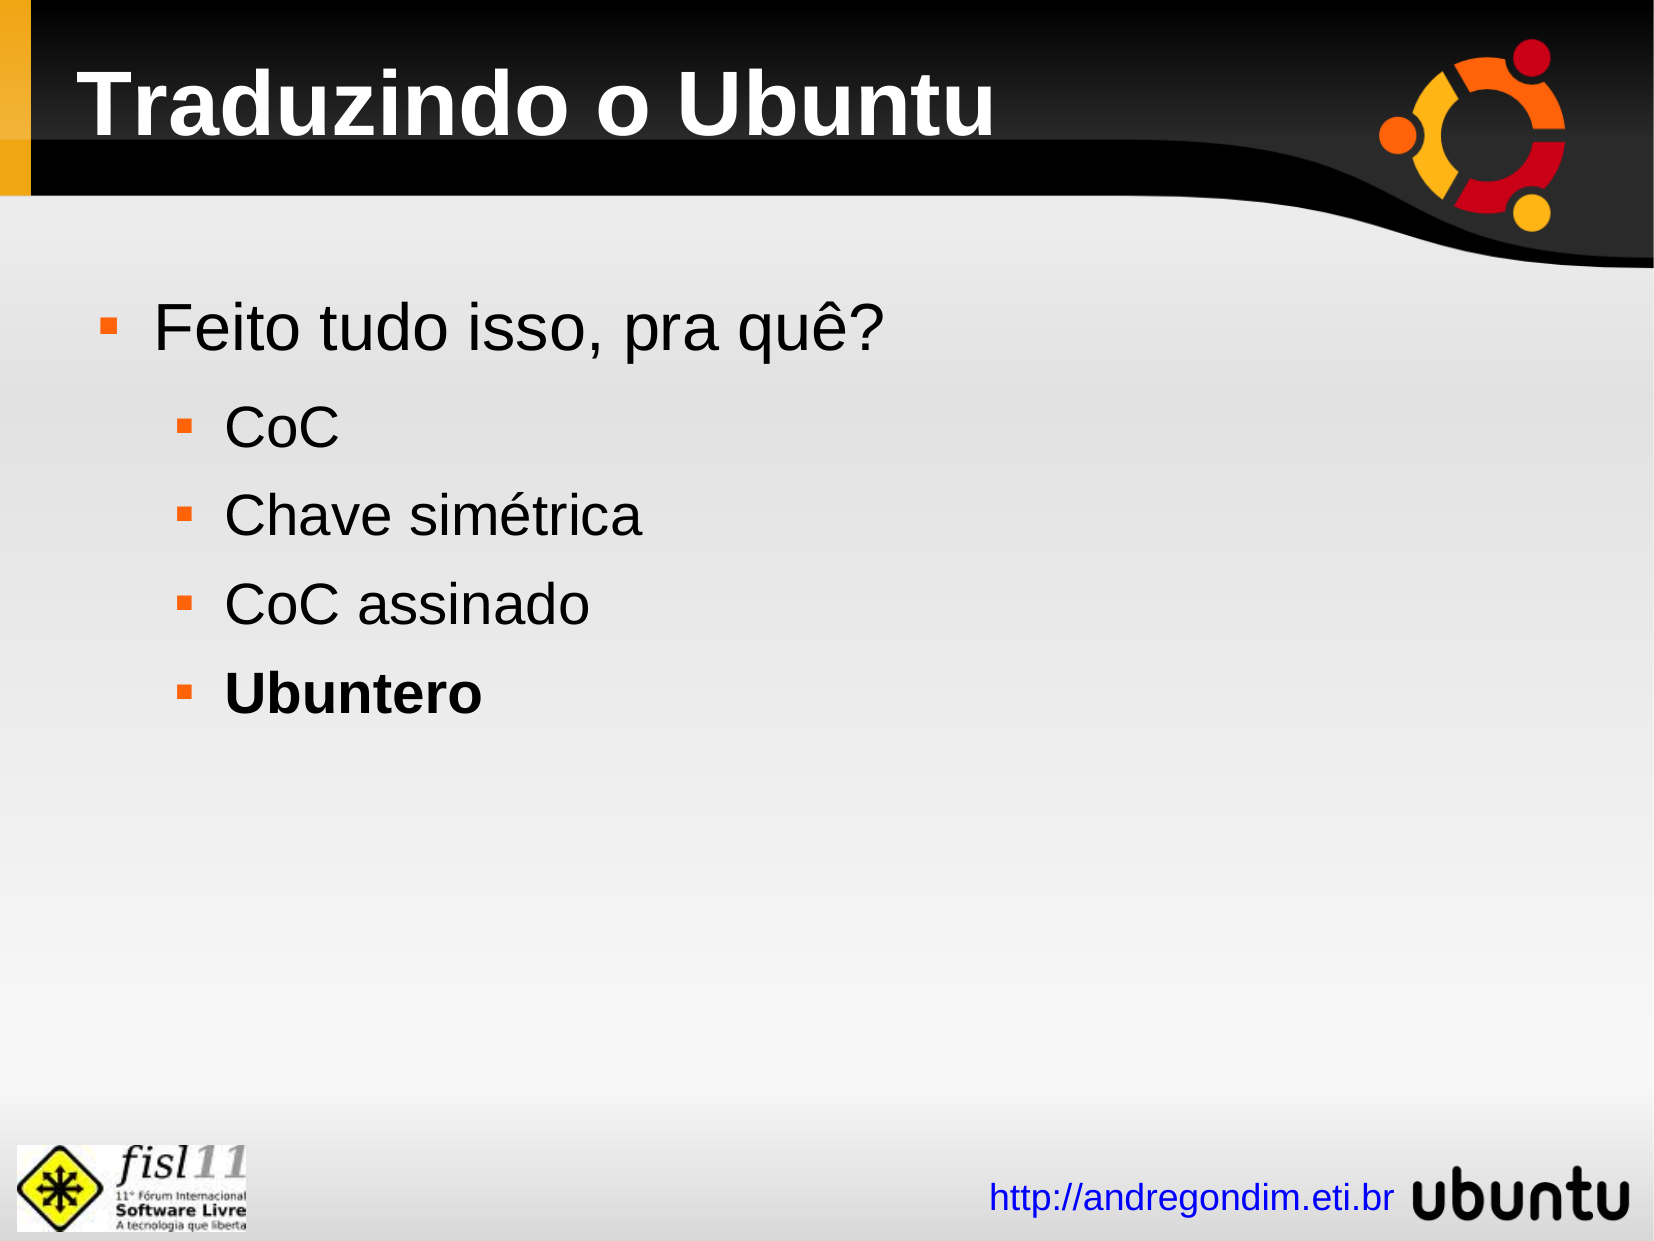

# Traduzindo o Ubuntu
Feito tudo isso, pra quê?
CoC
Chave simétrica
CoC assinado
Ubuntero